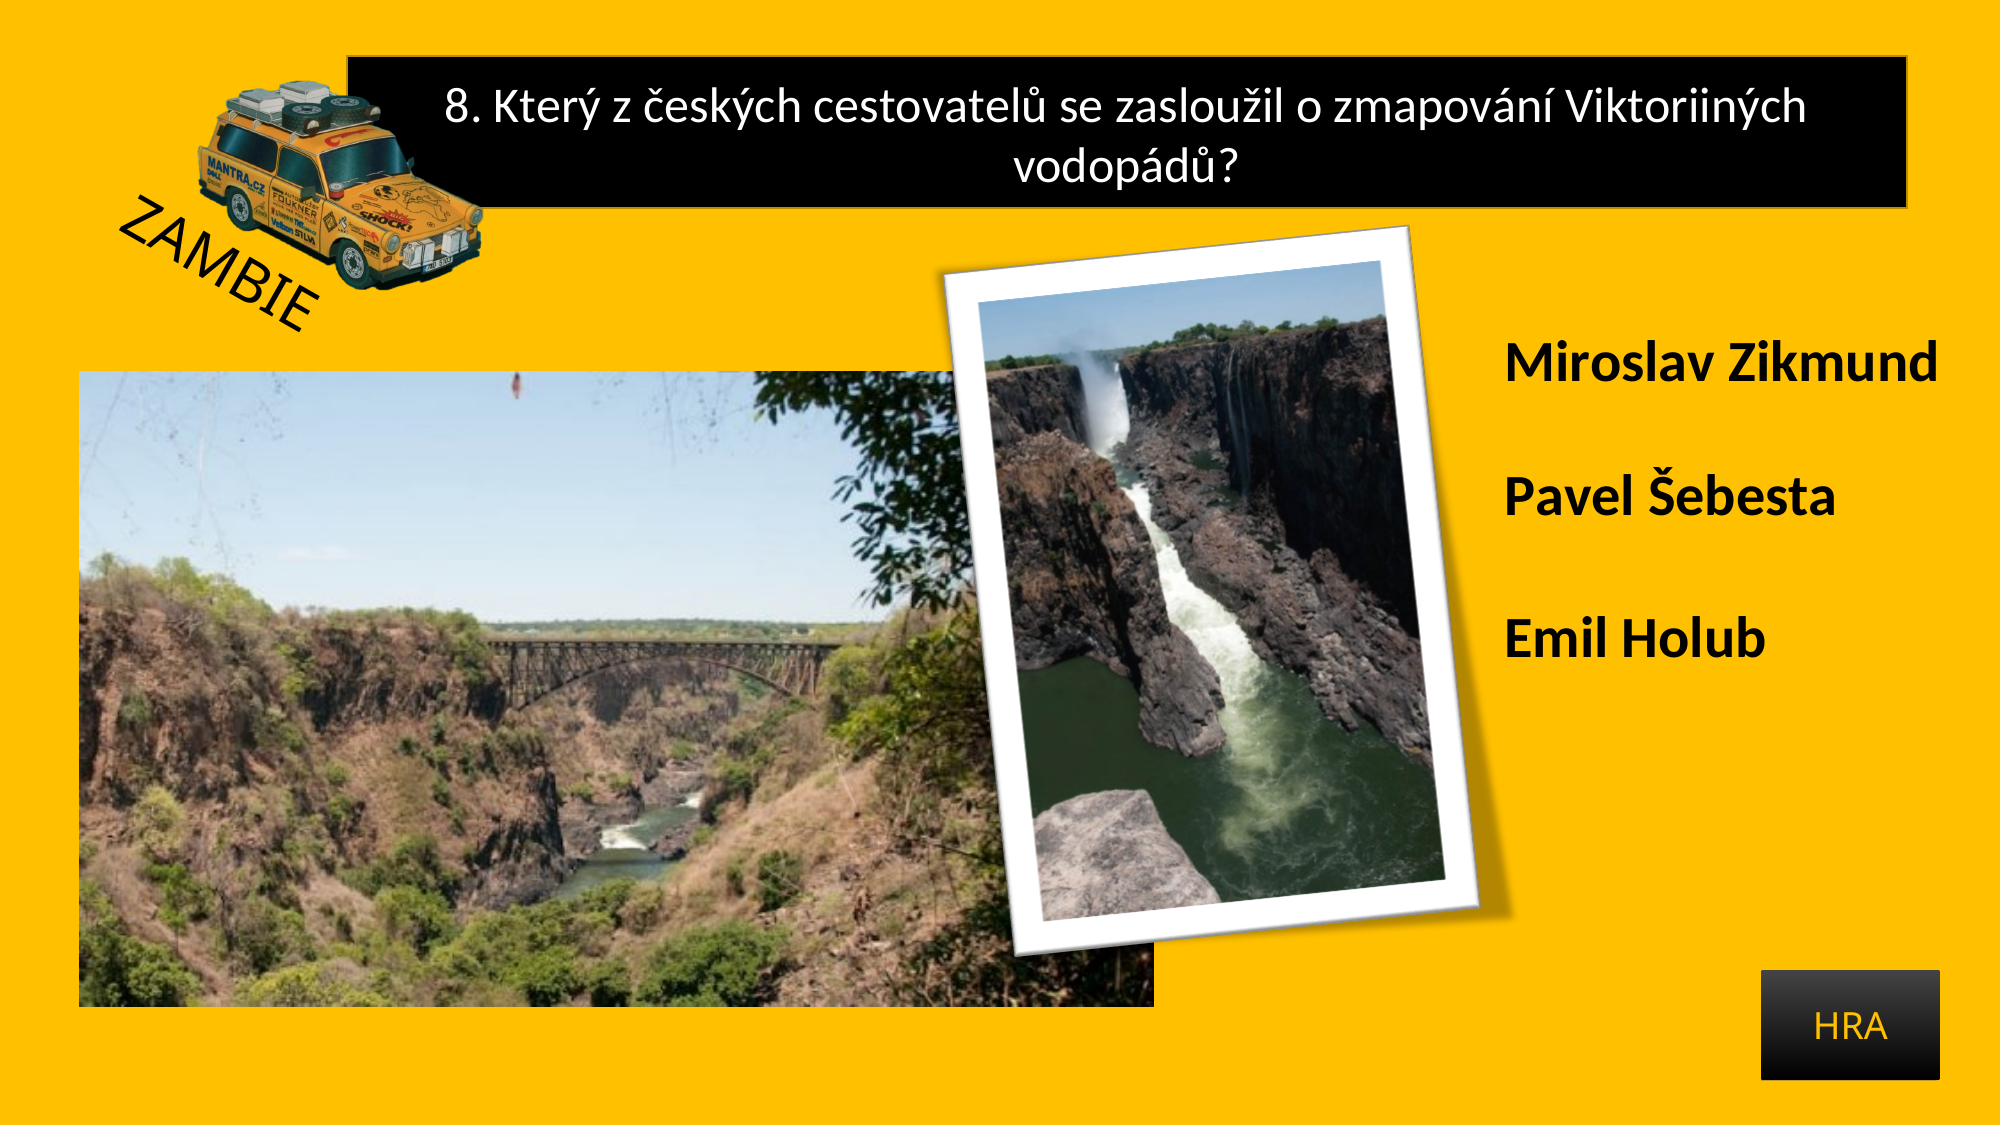

8. Který z českých cestovatelů se zasloužil o zmapování Viktoriiných vodopádů?
ZAMBIE
Miroslav Zikmund
Pavel Šebesta
Emil Holub
HRA